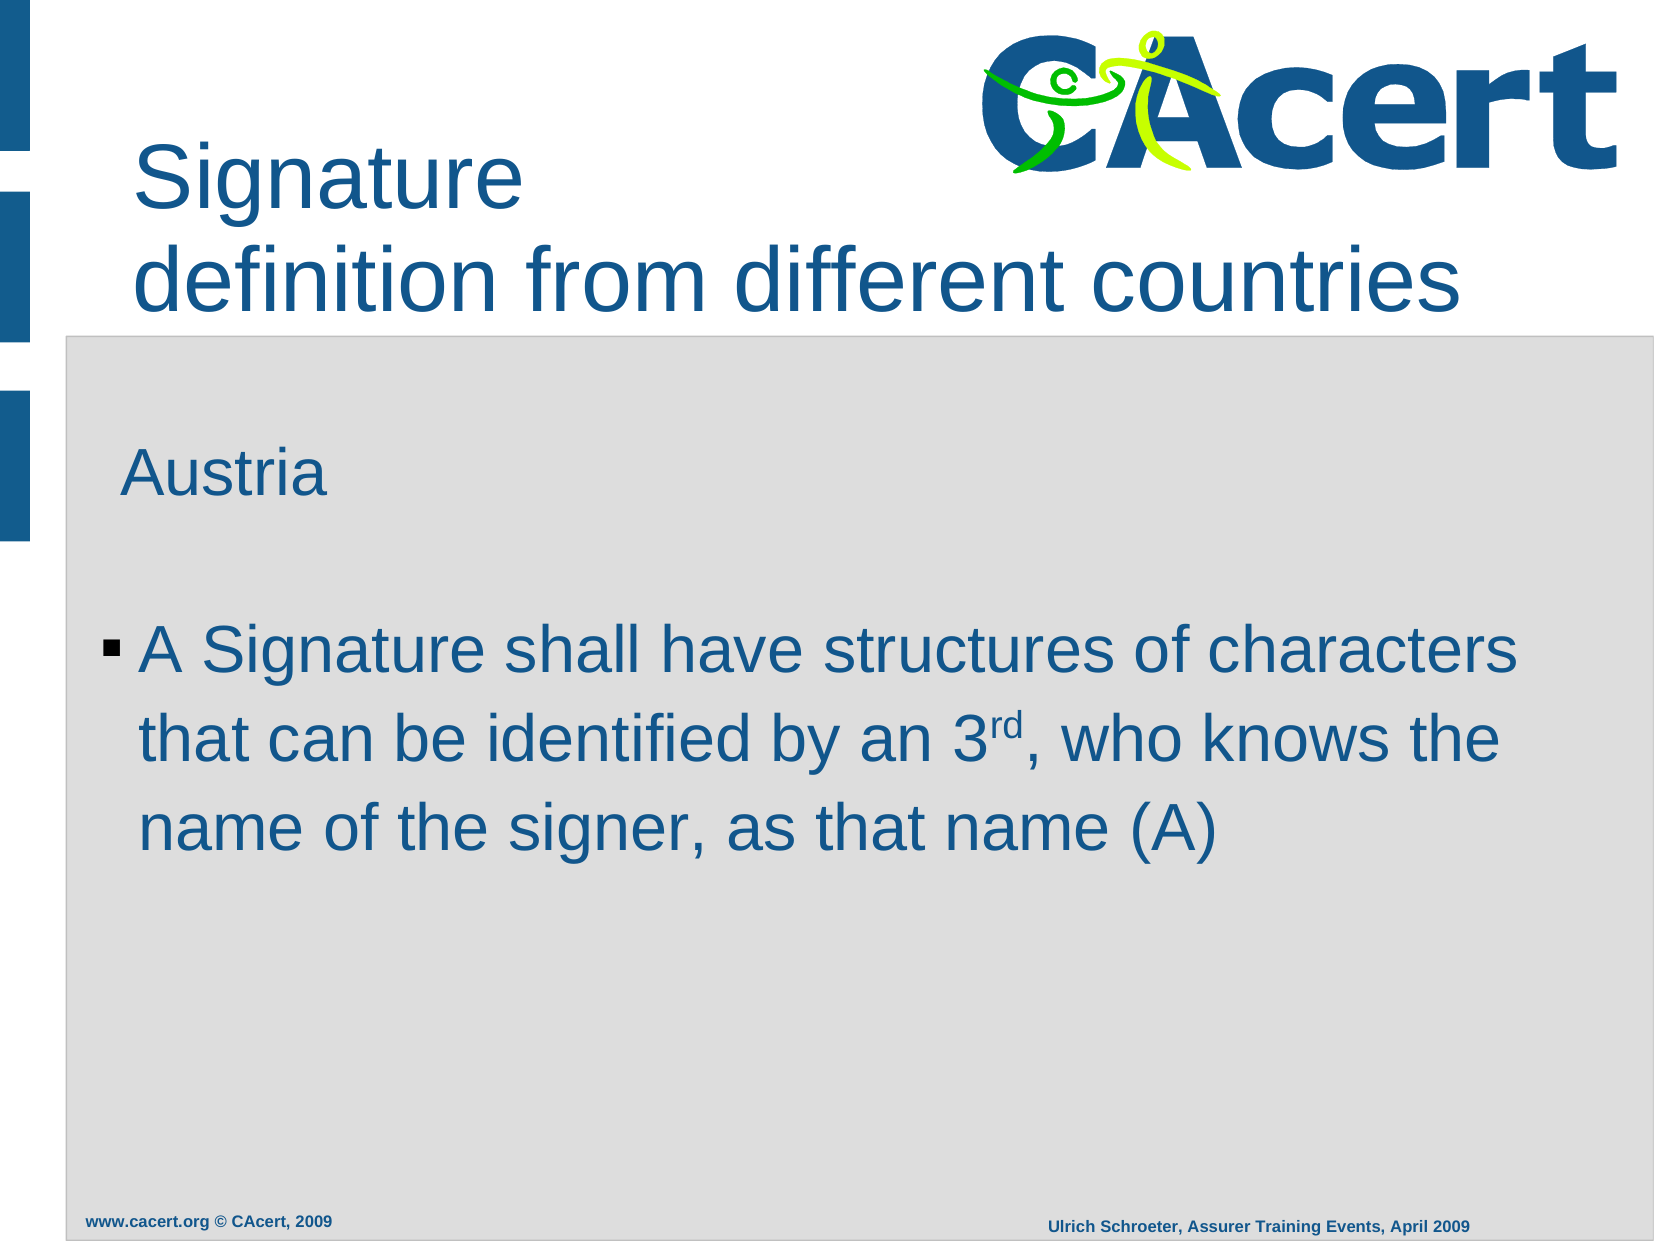

Signature
definition from different countries
Austria
 A Signature shall have structures of characters
 that can be identified by an 3rd, who knows the
 name of the signer, as that name (A)